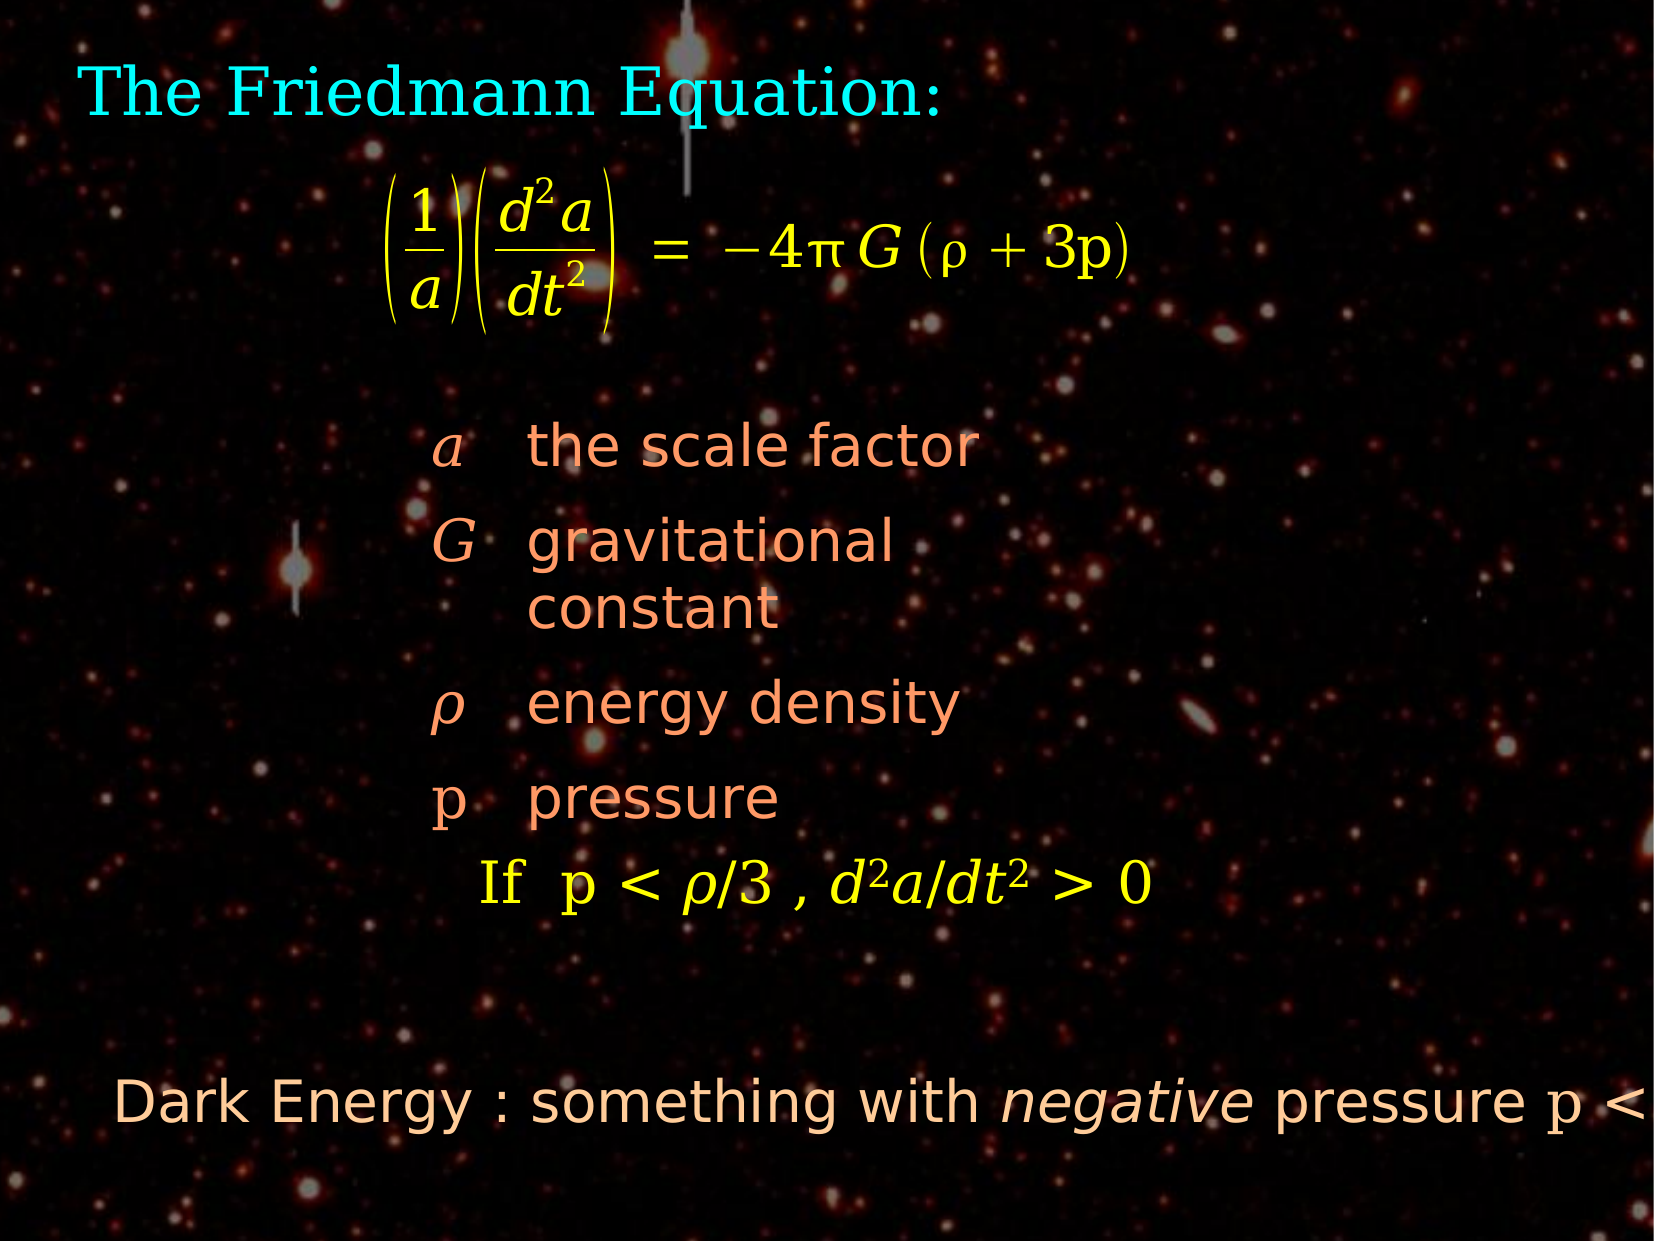

The Friedmann Equation:
a	the scale factor
G	gravitational constant
ρ	energy density
p	pressure
If p < ρ/3 , d2a/dt2 > 0
Dark Energy : something with negative pressure p < ρ/3